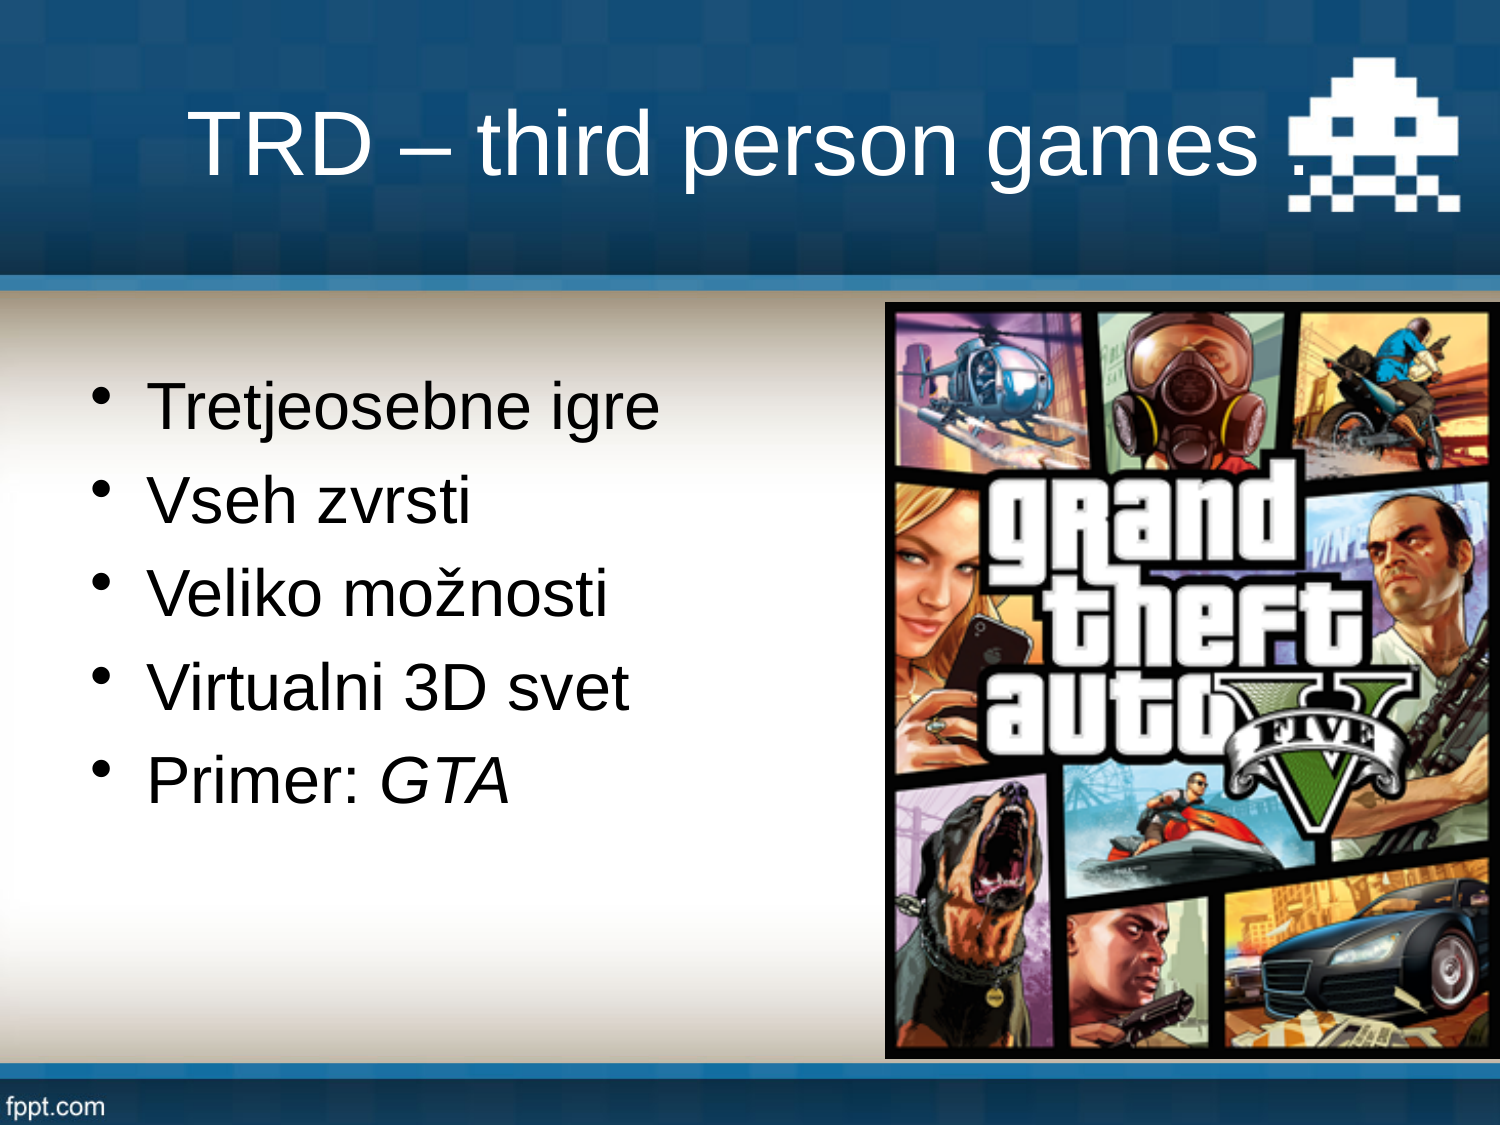

# TRD – third person games .
Tretjeosebne igre
Vseh zvrsti
Veliko možnosti
Virtualni 3D svet
Primer: GTA